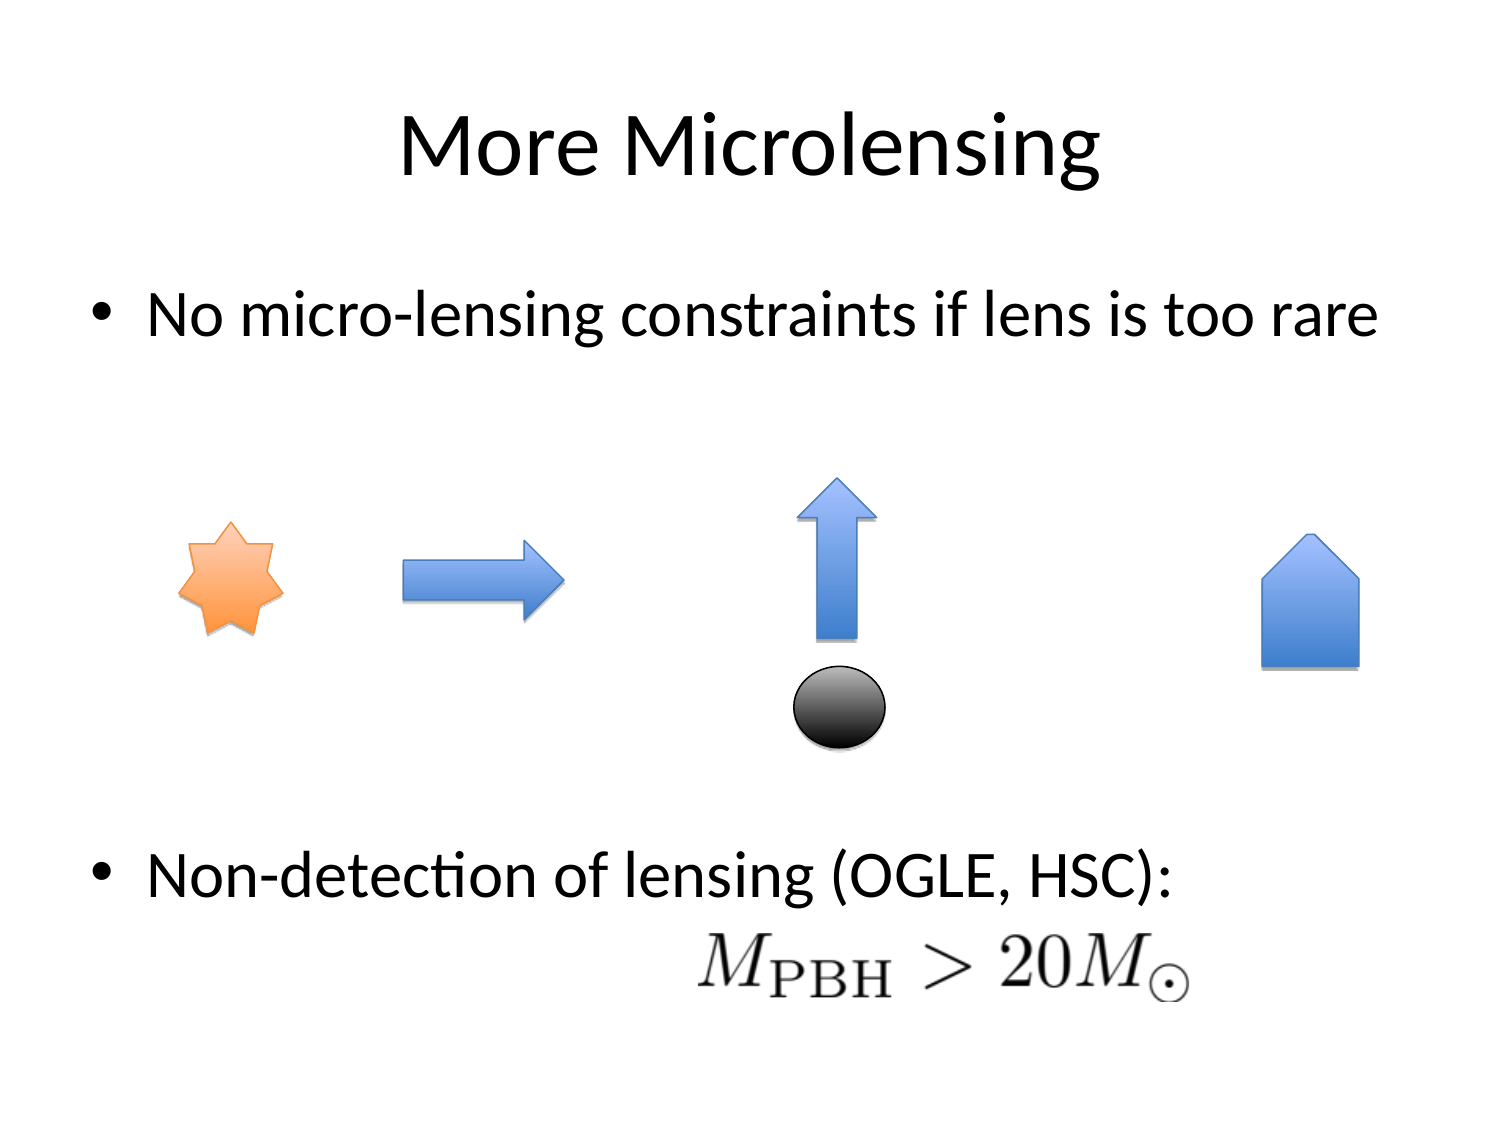

# More Microlensing
No micro-lensing constraints if lens is too rare
Non-detection of lensing (OGLE, HSC):